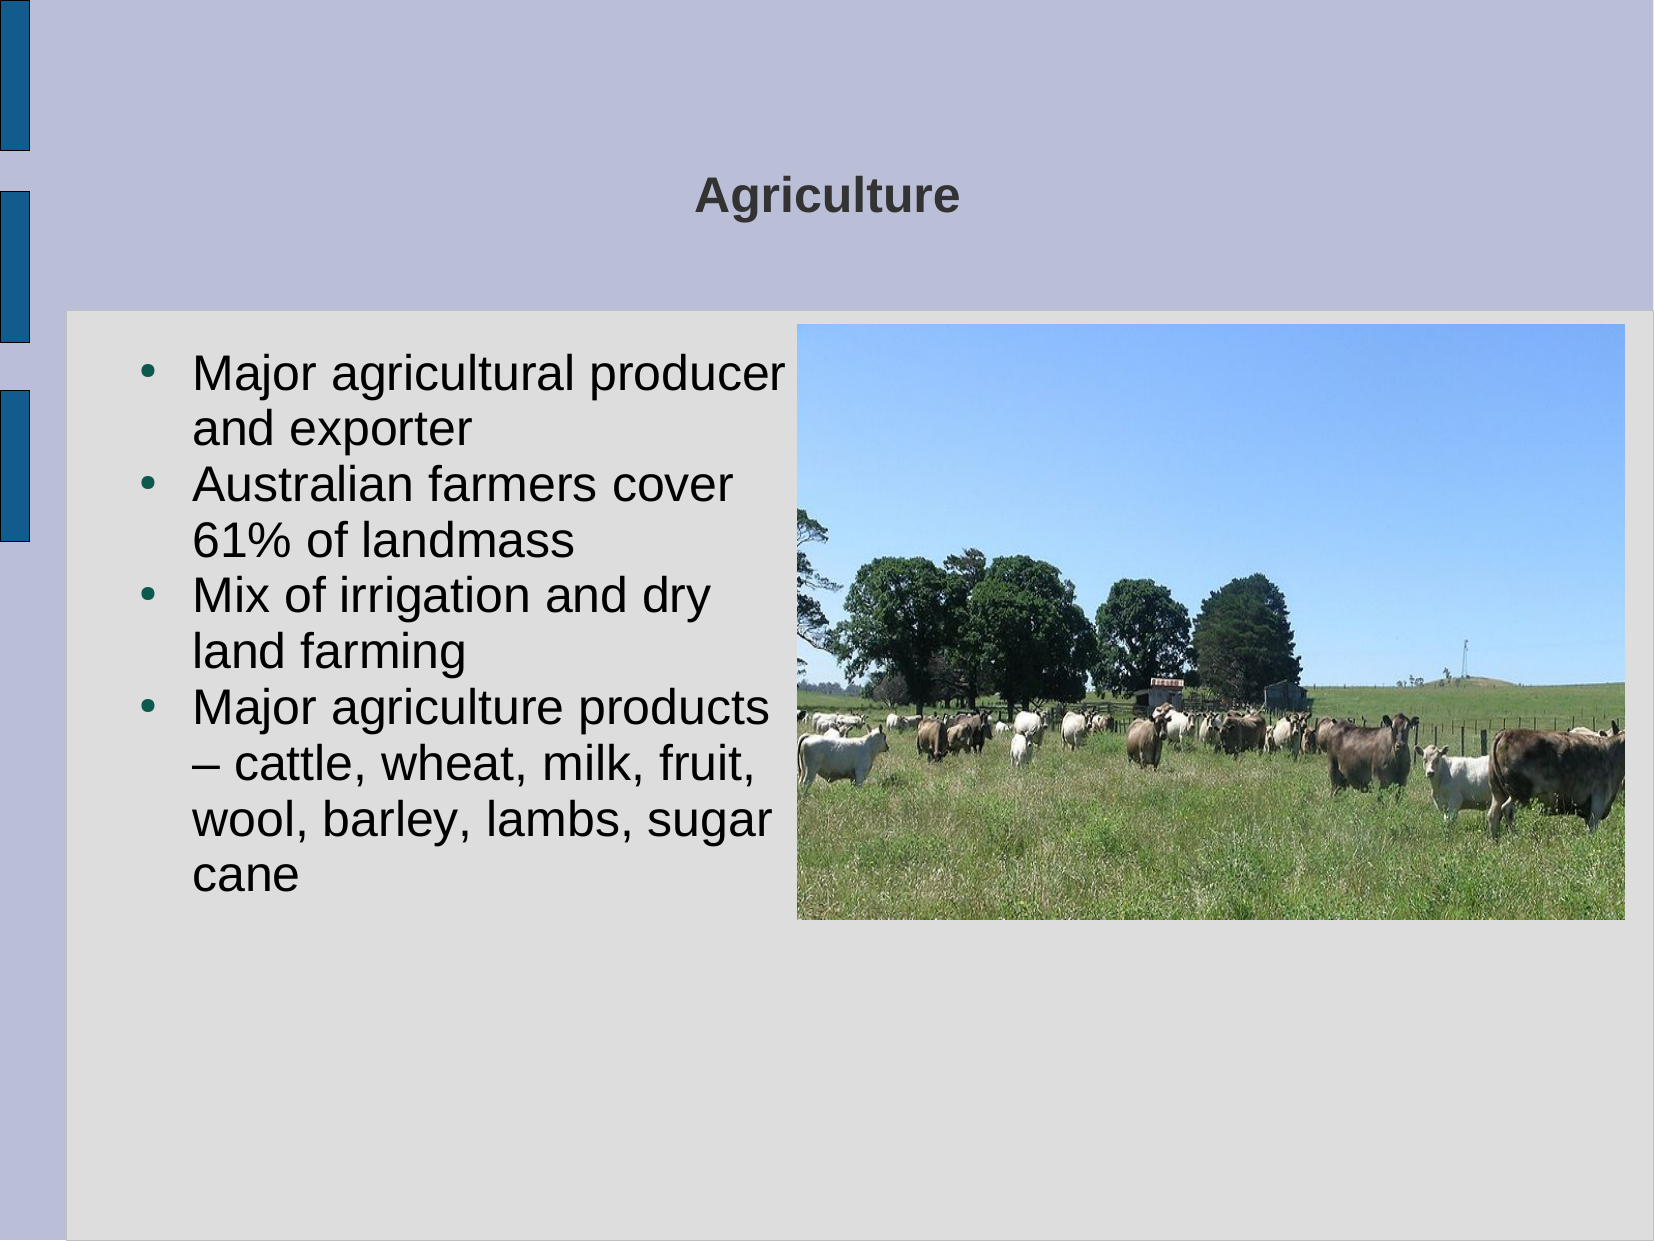

# Agriculture
Major agricultural producer and exporter
Australian farmers cover 61% of landmass
Mix of irrigation and dry land farming
Major agriculture products – cattle, wheat, milk, fruit, wool, barley, lambs, sugar cane